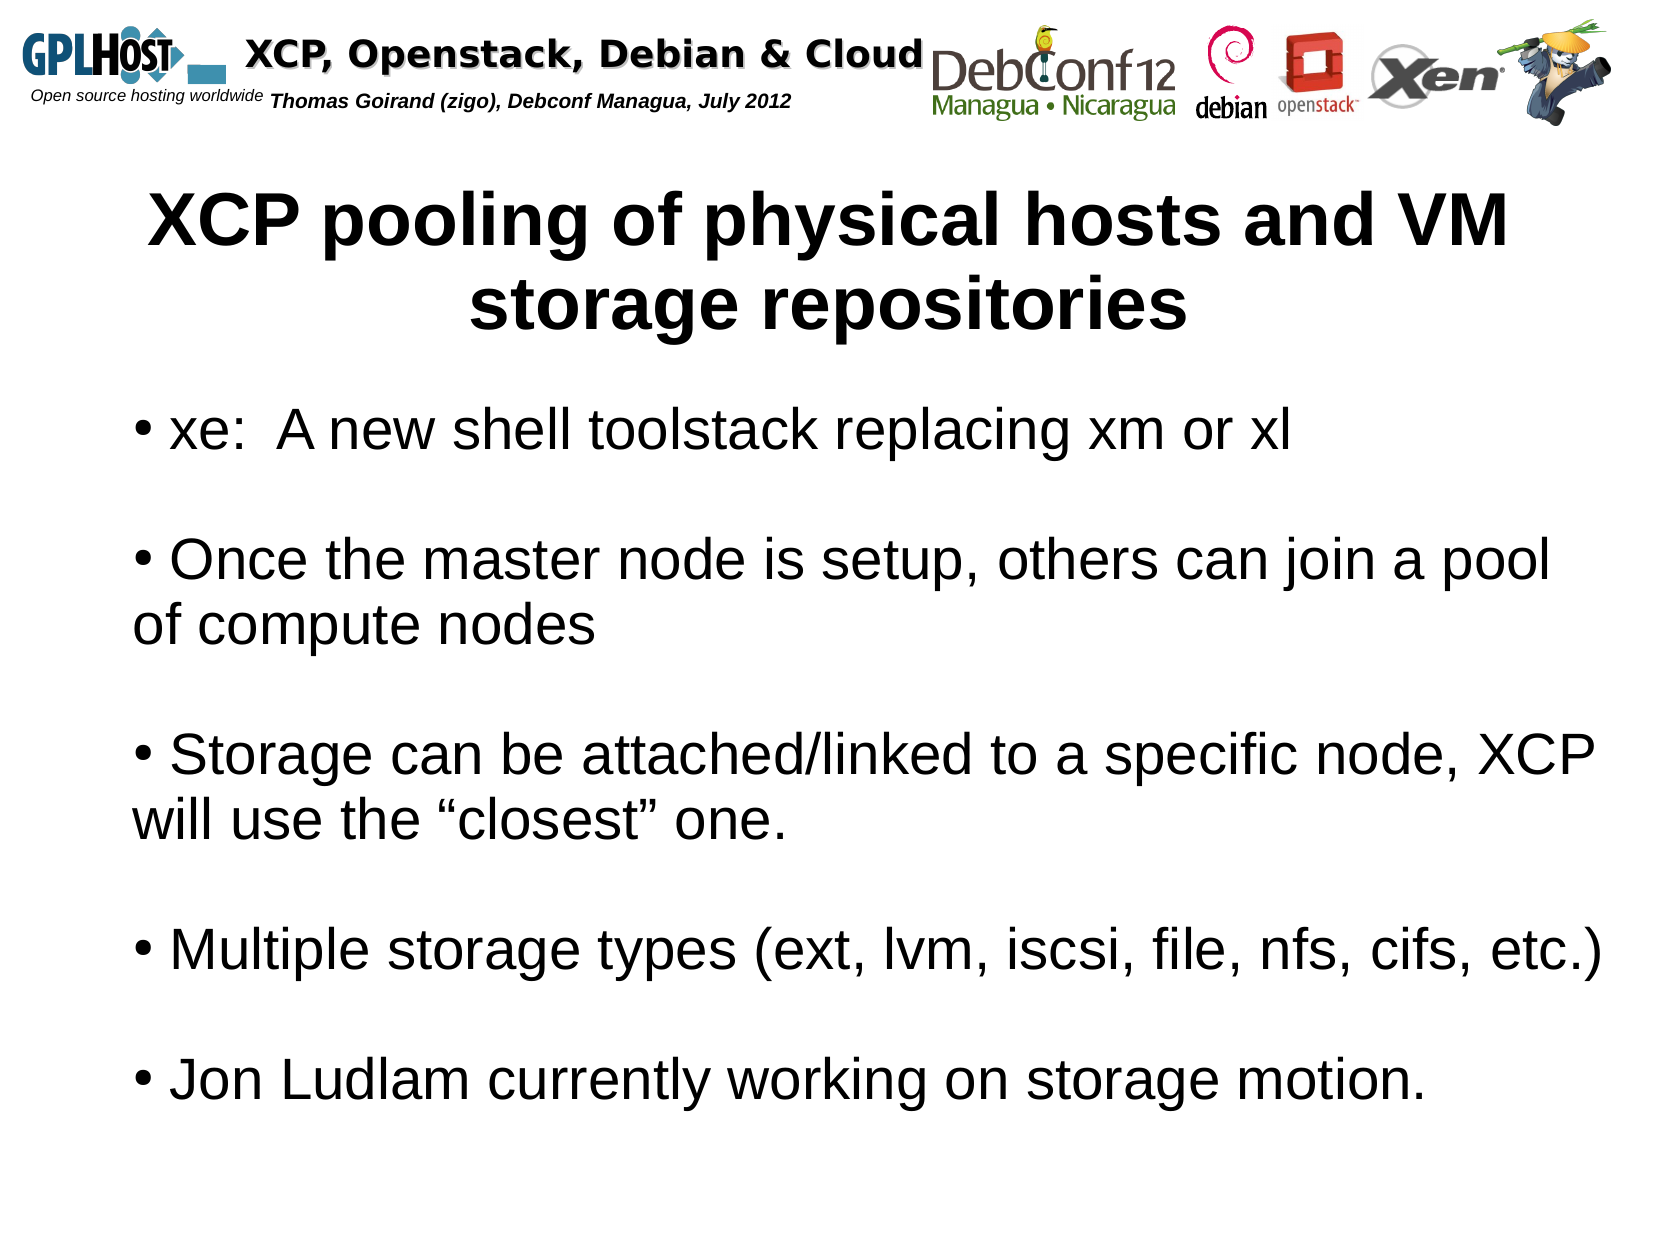

XCP pooling of physical hosts and VM storage repositories
 xe: A new shell toolstack replacing xm or xl
 Once the master node is setup, others can join a pool of compute nodes
 Storage can be attached/linked to a specific node, XCP will use the “closest” one.
 Multiple storage types (ext, lvm, iscsi, file, nfs, cifs, etc.)
 Jon Ludlam currently working on storage motion.